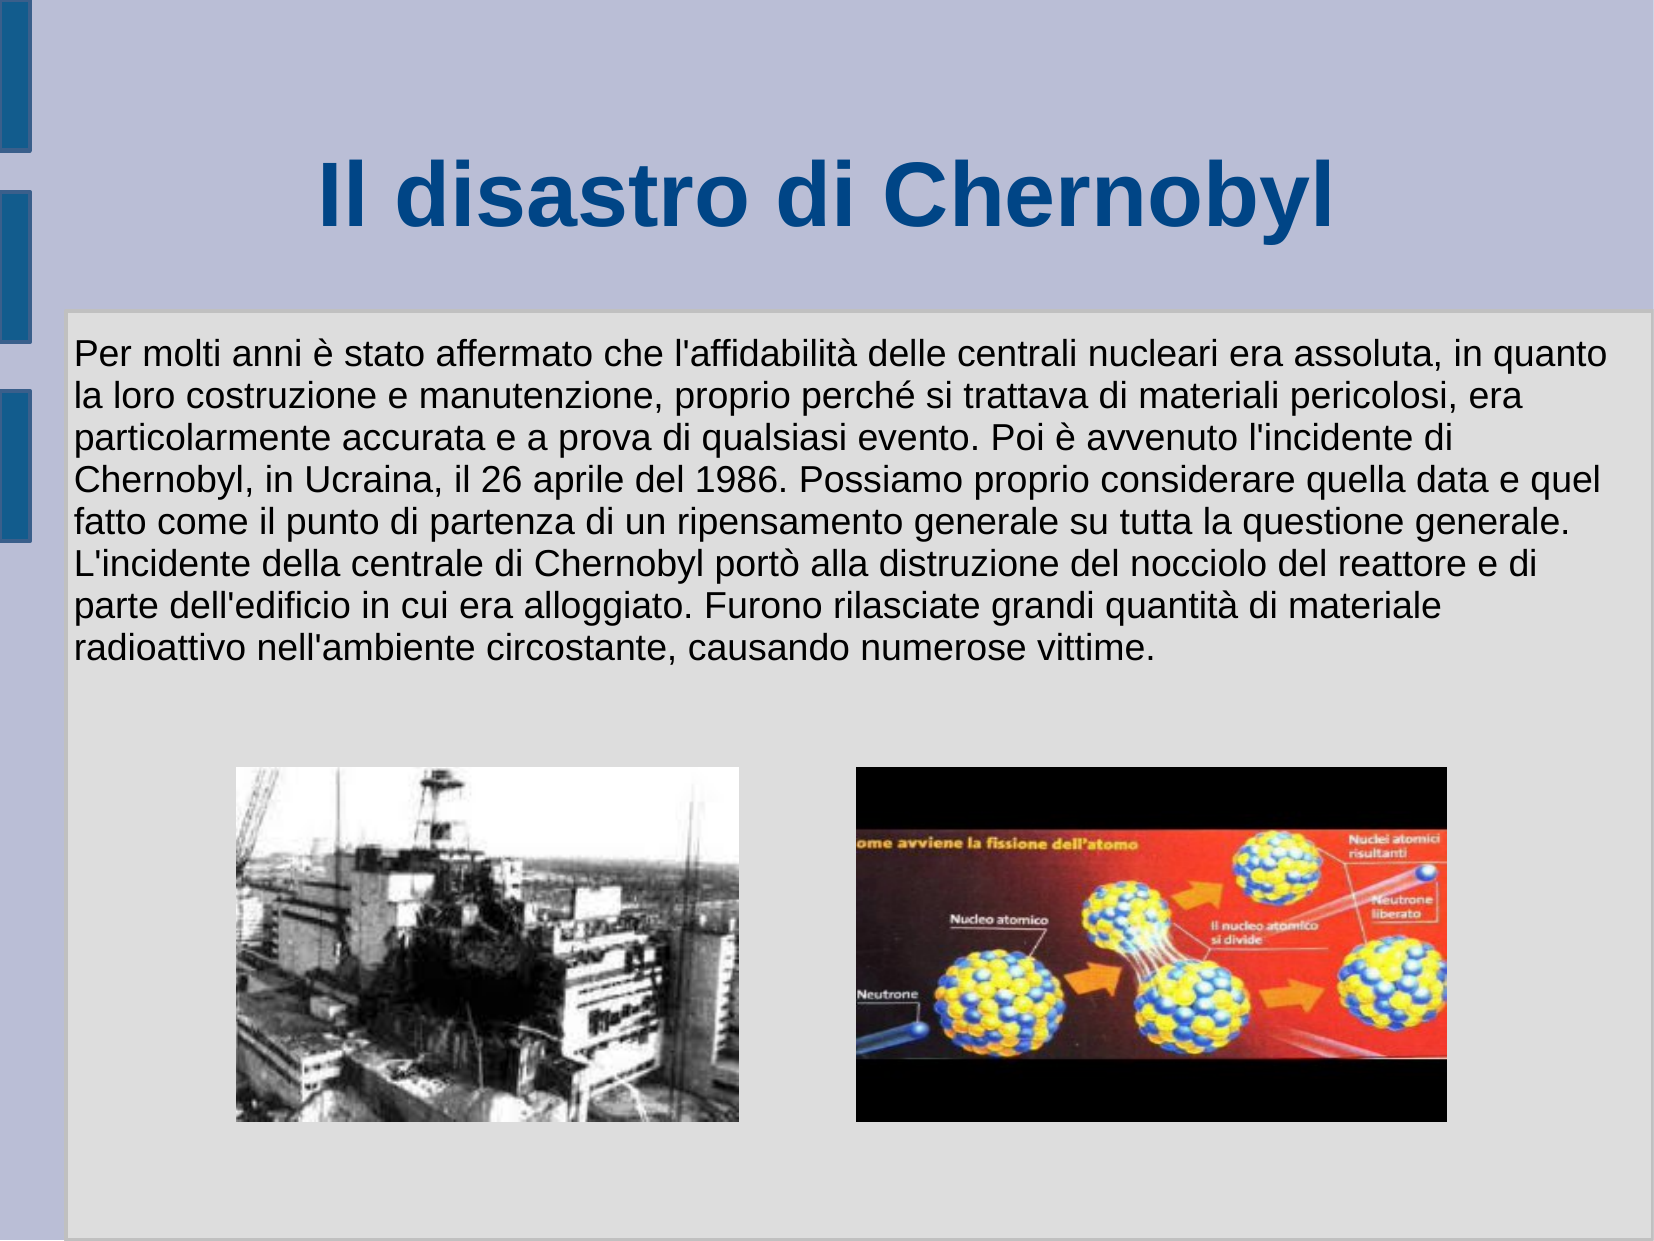

# Il disastro di Chernobyl
Per molti anni è stato affermato che l'affidabilità delle centrali nucleari era assoluta, in quanto la loro costruzione e manutenzione, proprio perché si trattava di materiali pericolosi, era particolarmente accurata e a prova di qualsiasi evento. Poi è avvenuto l'incidente di Chernobyl, in Ucraina, il 26 aprile del 1986. Possiamo proprio considerare quella data e quel fatto come il punto di partenza di un ripensamento generale su tutta la questione generale. L'incidente della centrale di Chernobyl portò alla distruzione del nocciolo del reattore e di parte dell'edificio in cui era alloggiato. Furono rilasciate grandi quantità di materiale radioattivo nell'ambiente circostante, causando numerose vittime.